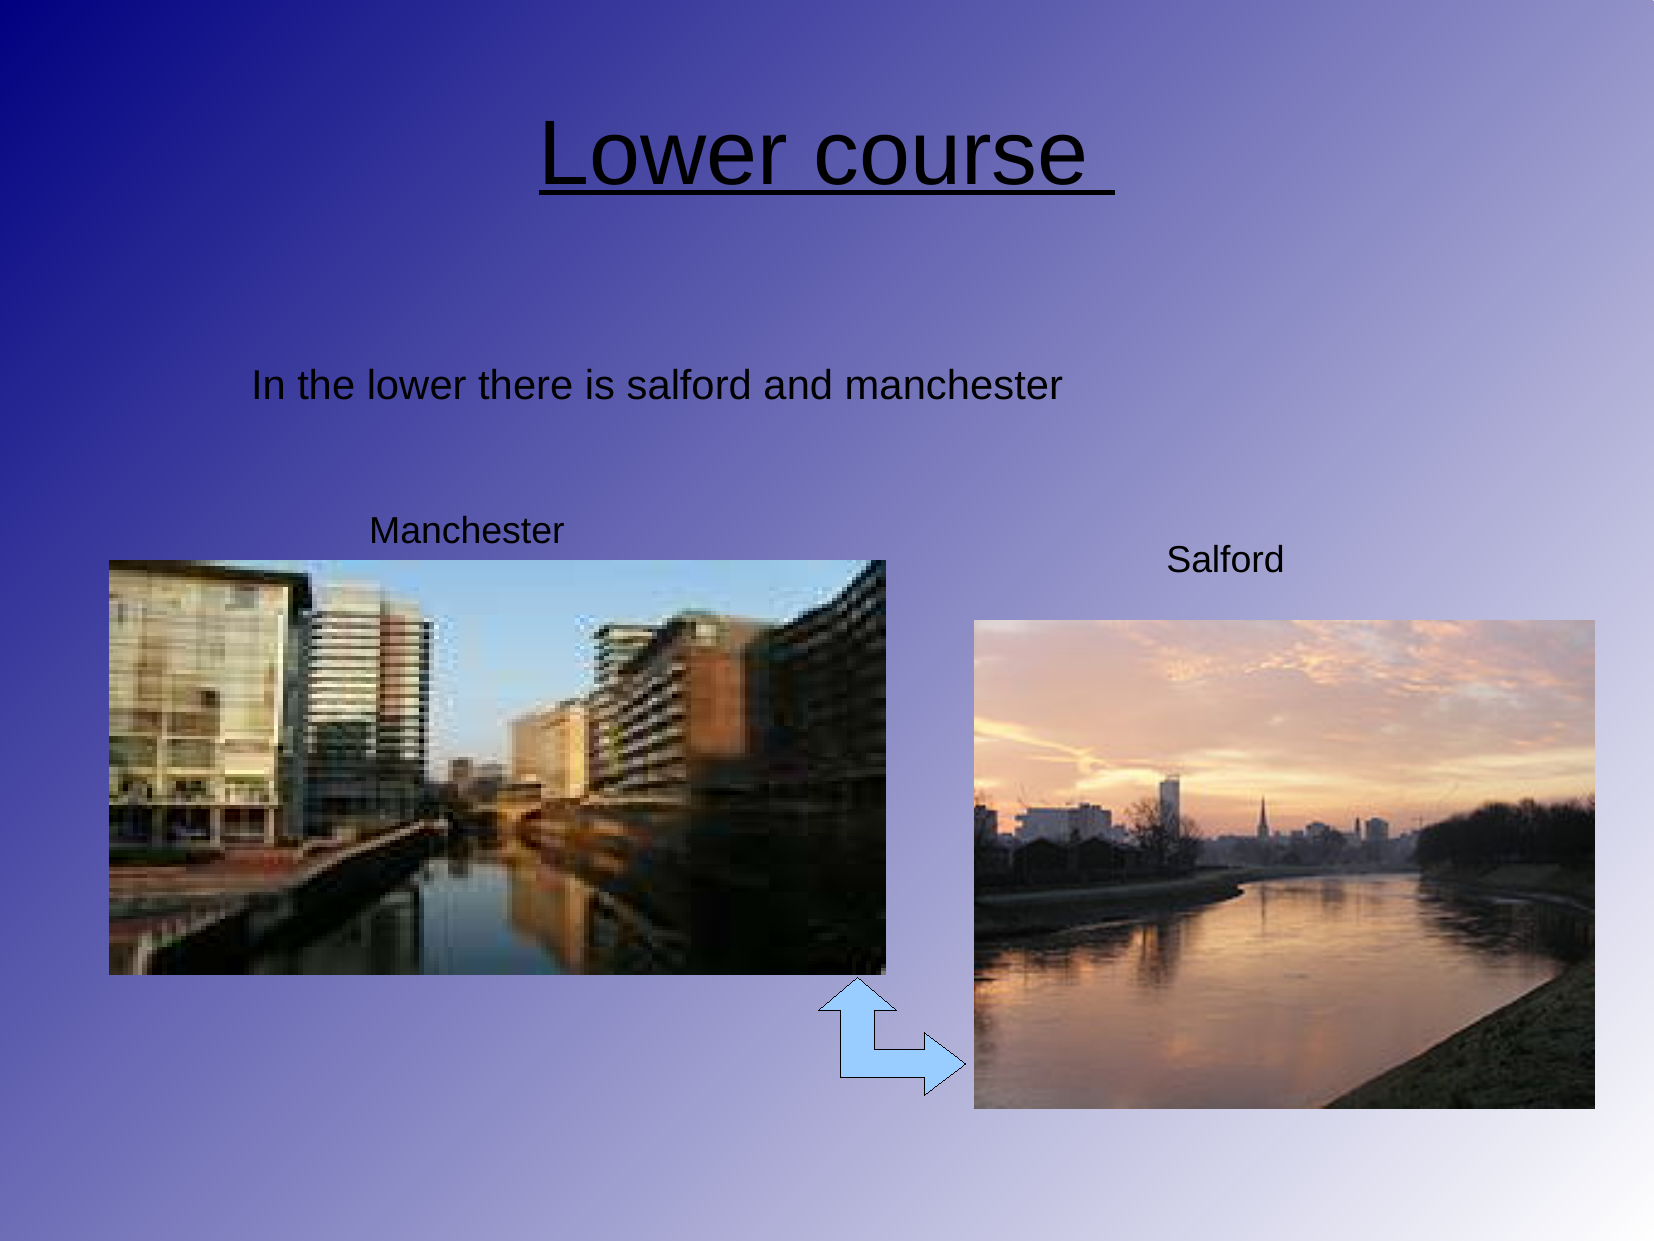

# Lower course
In the lower there is salford and manchester
Manchester
Salford